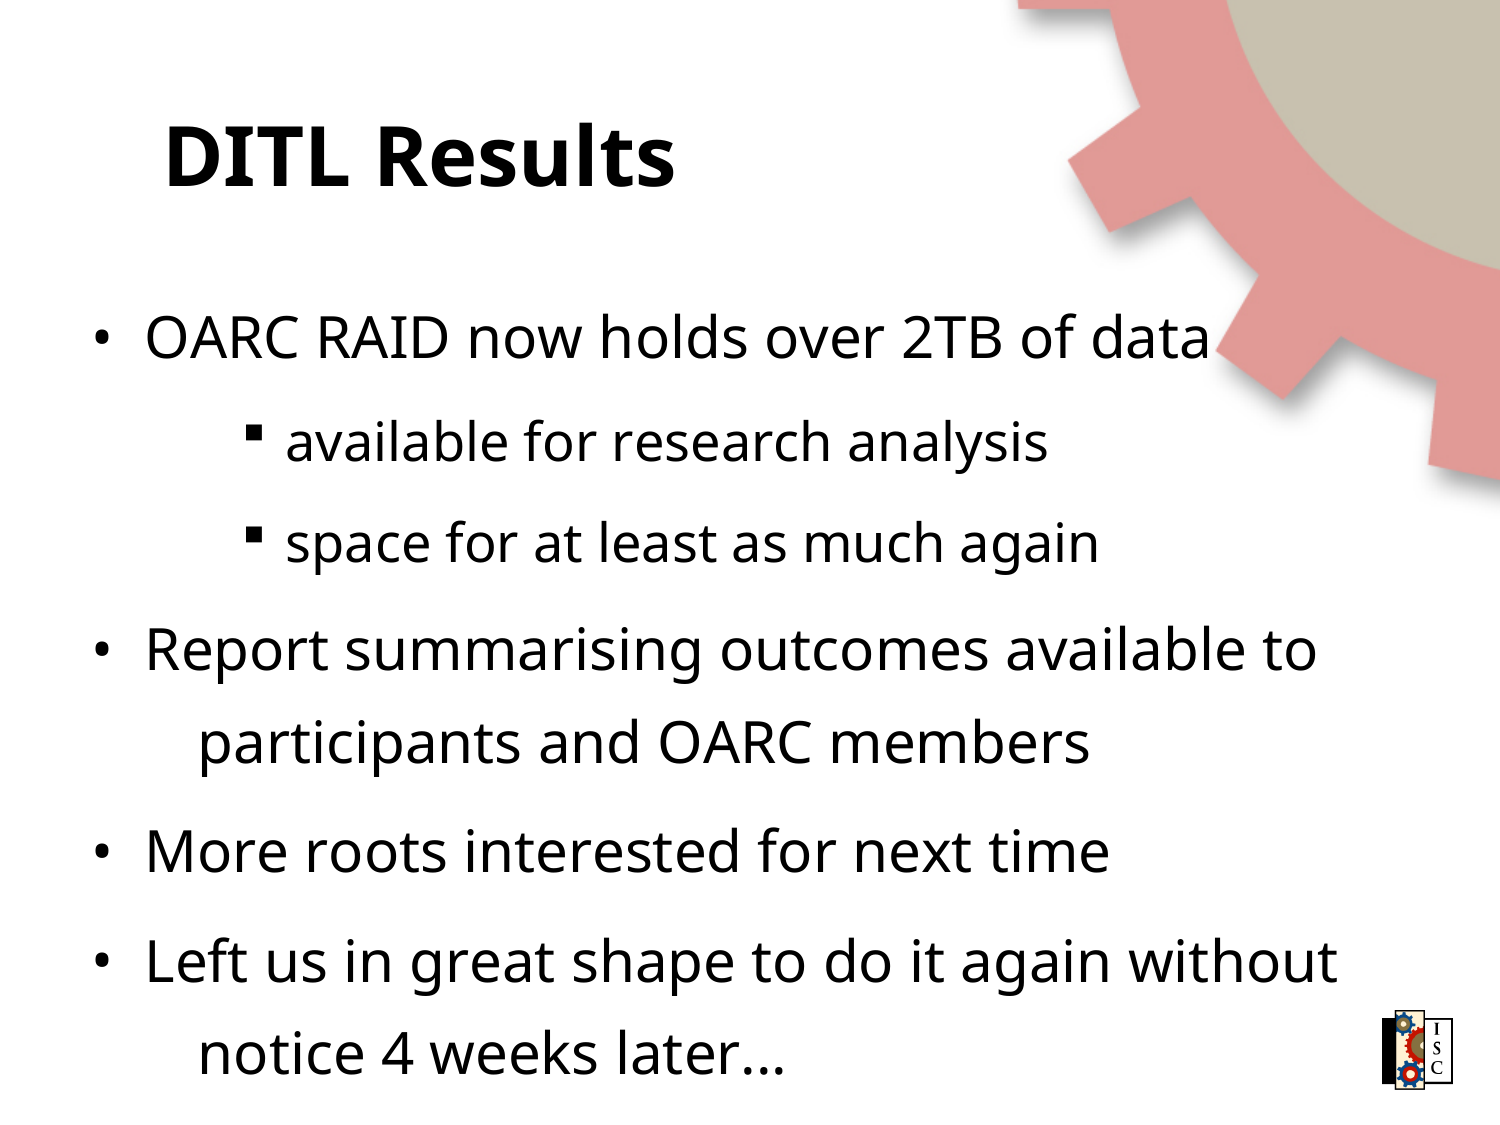

# DITL Results
OARC RAID now holds over 2TB of data
available for research analysis
space for at least as much again
Report summarising outcomes available to participants and OARC members
More roots interested for next time
Left us in great shape to do it again without notice 4 weeks later...